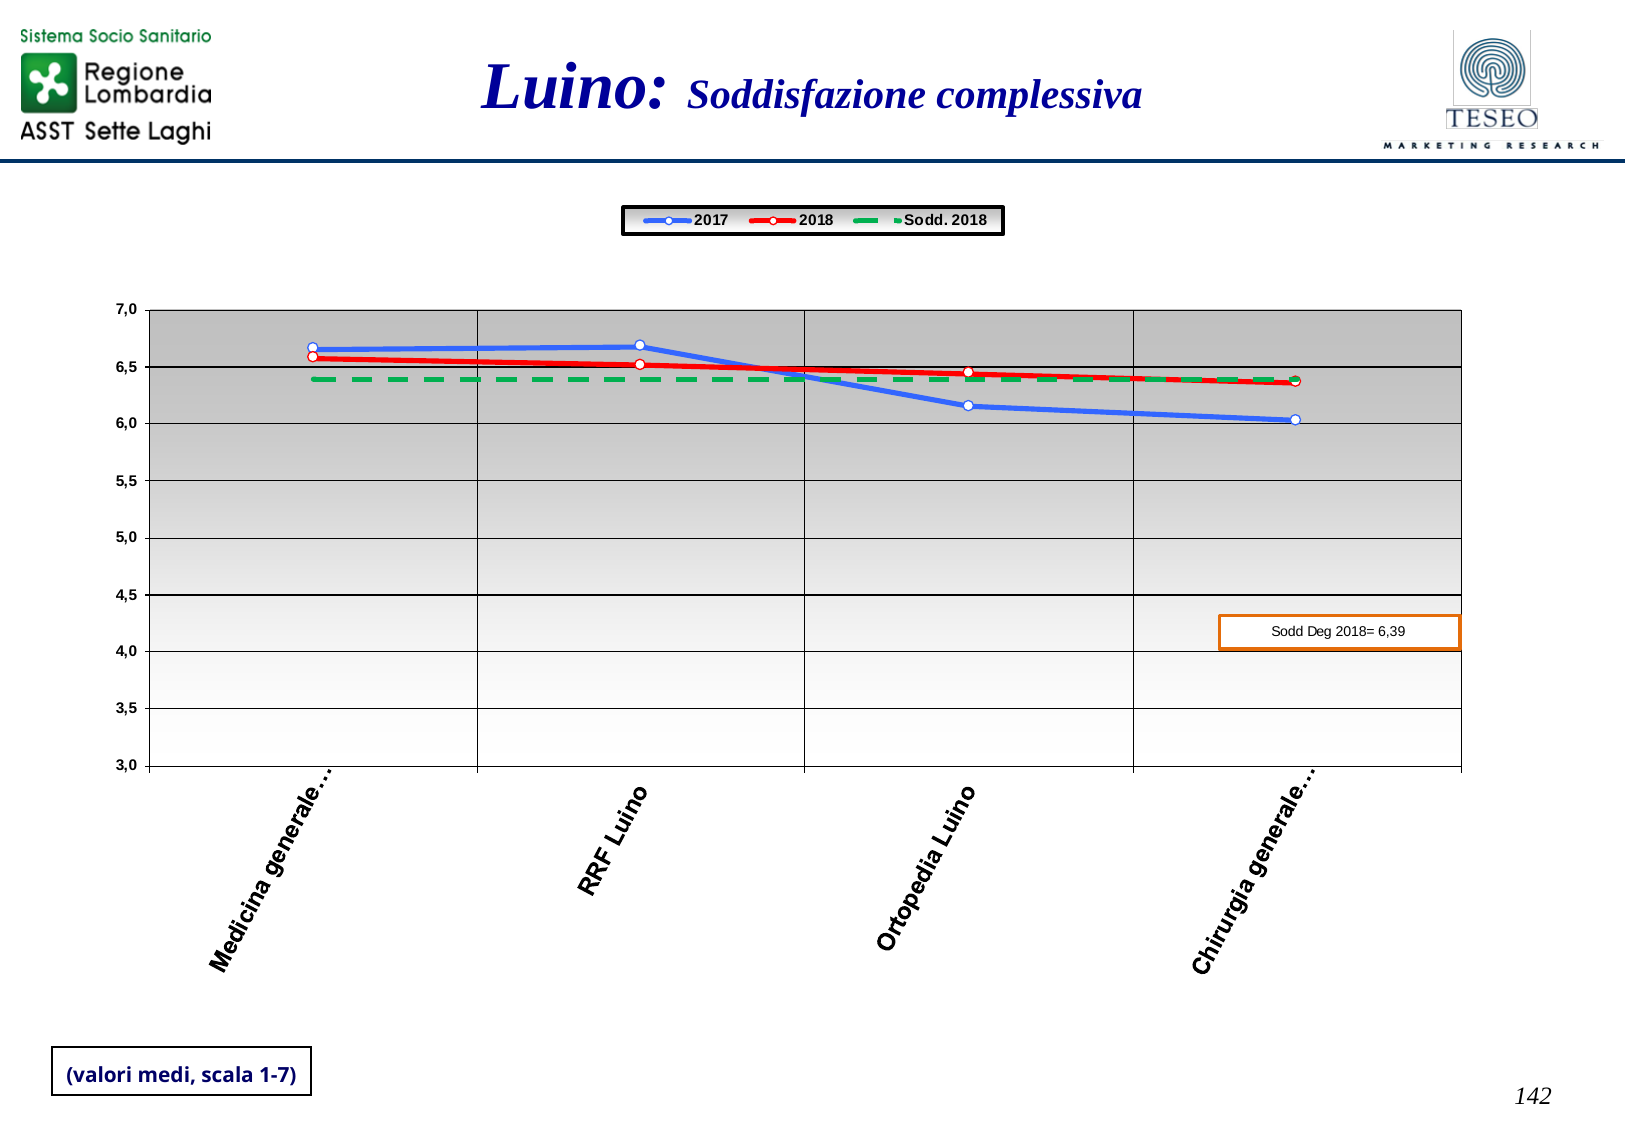

Luino: Soddisfazione complessiva
(valori medi, scala 1-7)